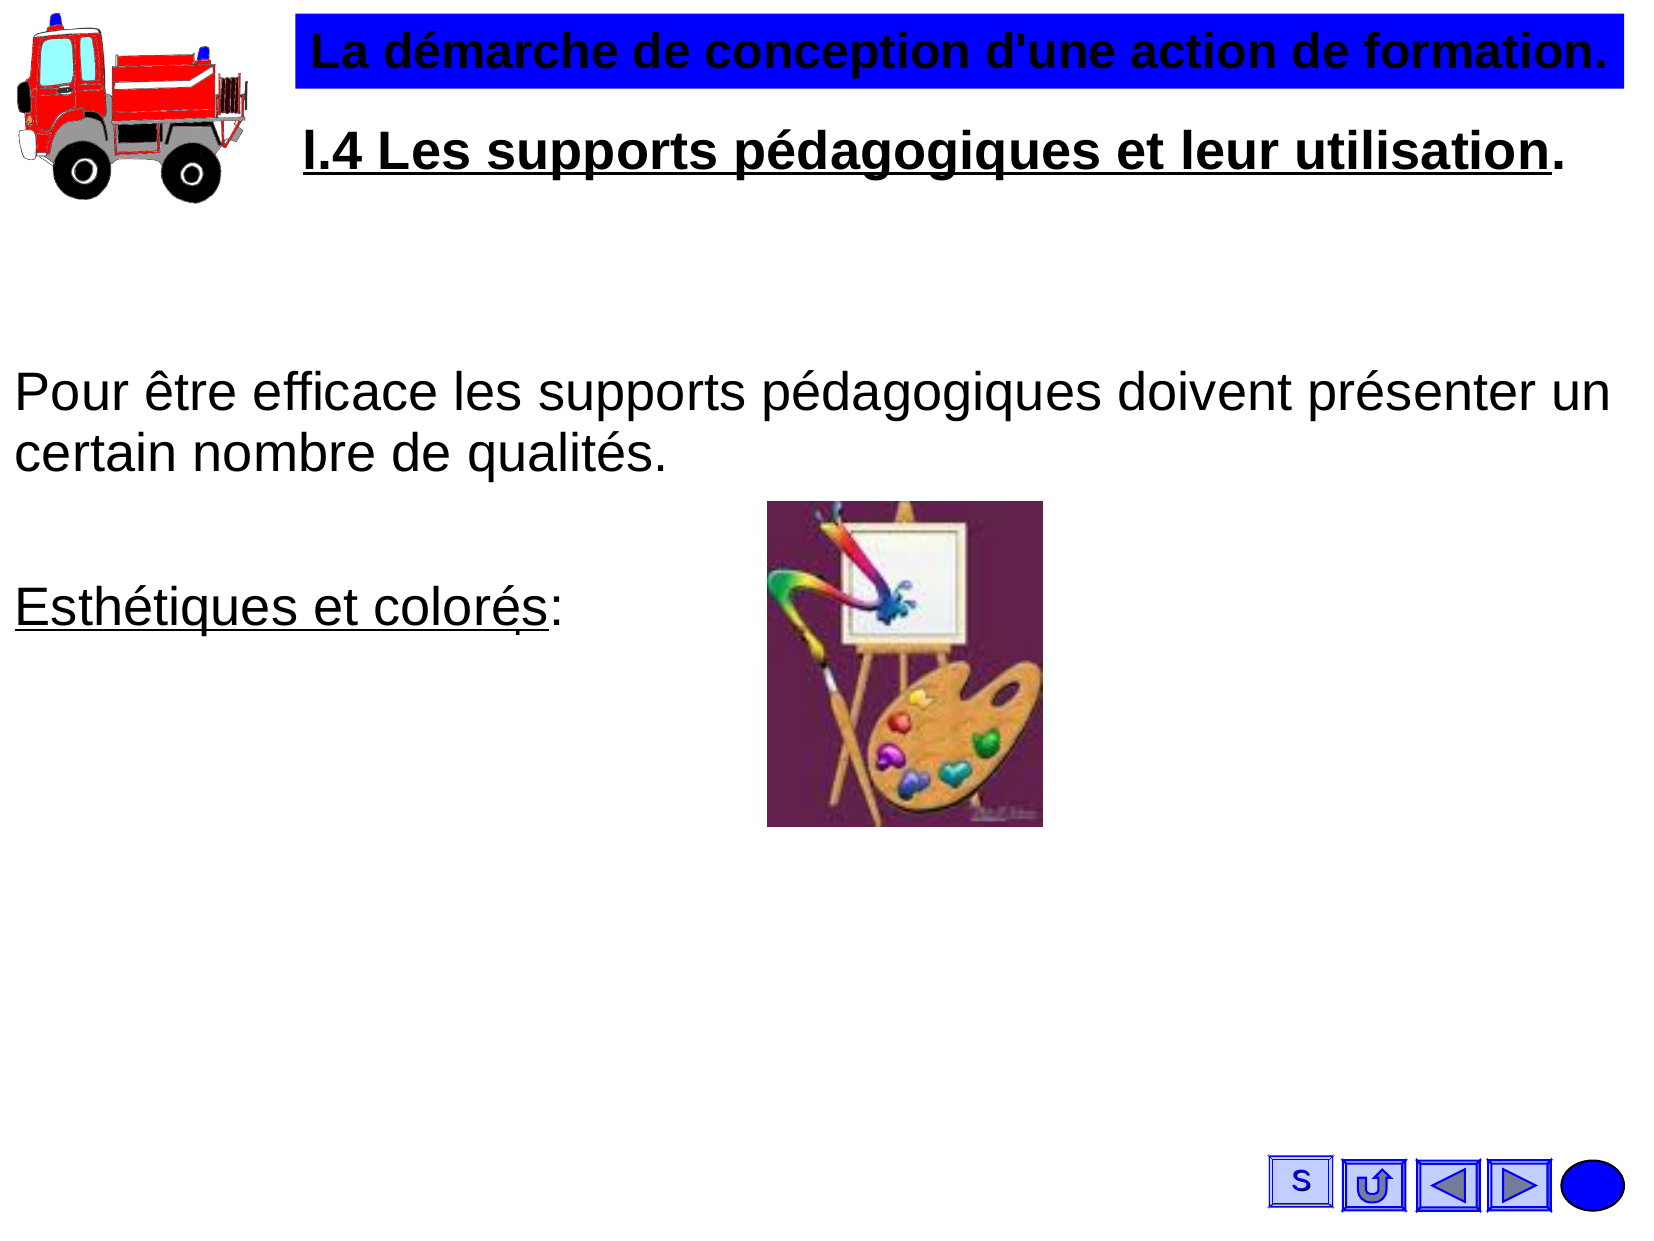

La démarche de conception d'une action de formation.
l.4 Les supports pédagogiques et leur utilisation.
Pour être efficace les supports pédagogiques doivent présenter un certain nombre de qualités.
Esthétiques et colorés:
#
.